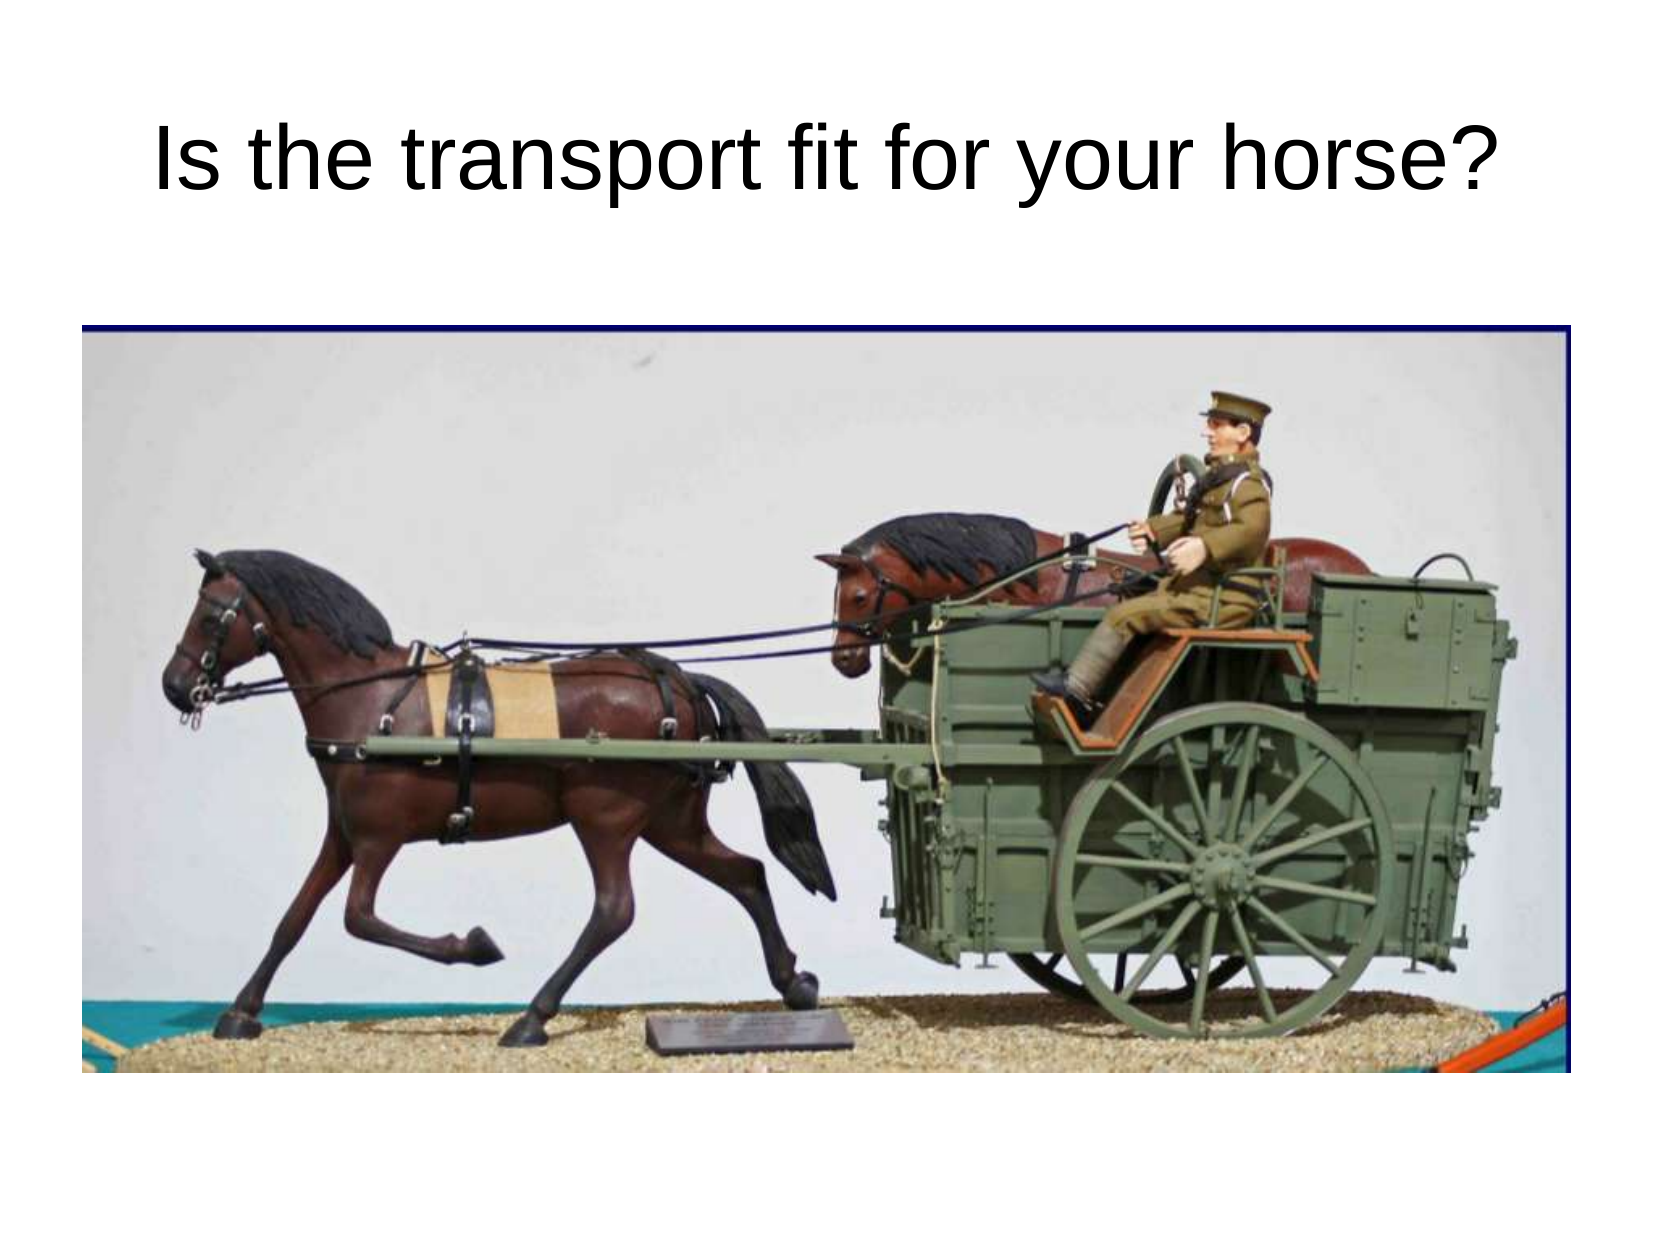

# Is the transport fit for your horse?